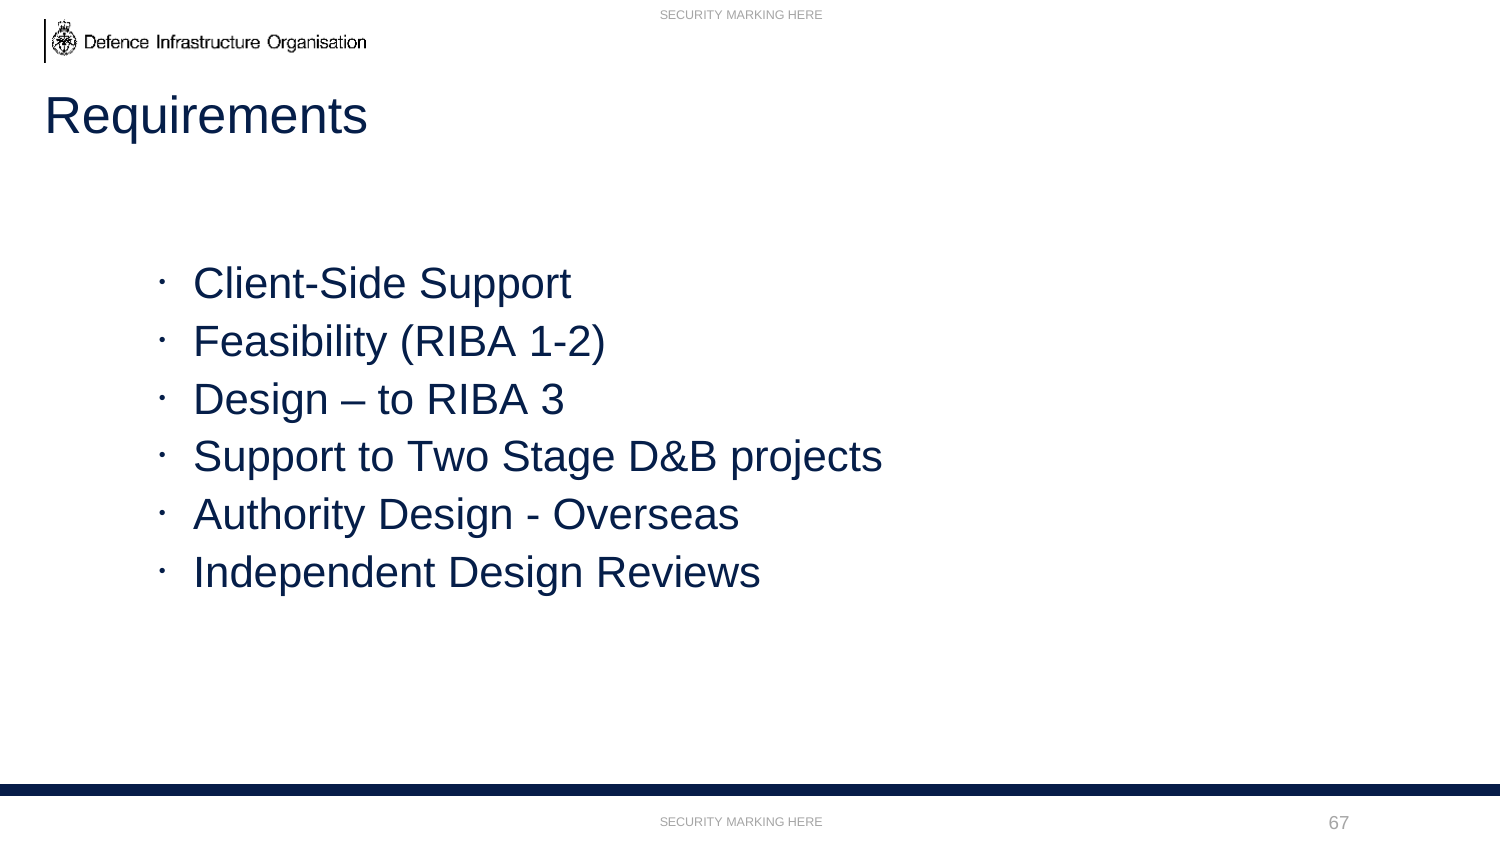

# Requirements
Client-Side Support
Feasibility (RIBA 1-2)
Design – to RIBA 3
Support to Two Stage D&B projects
Authority Design - Overseas
Independent Design Reviews